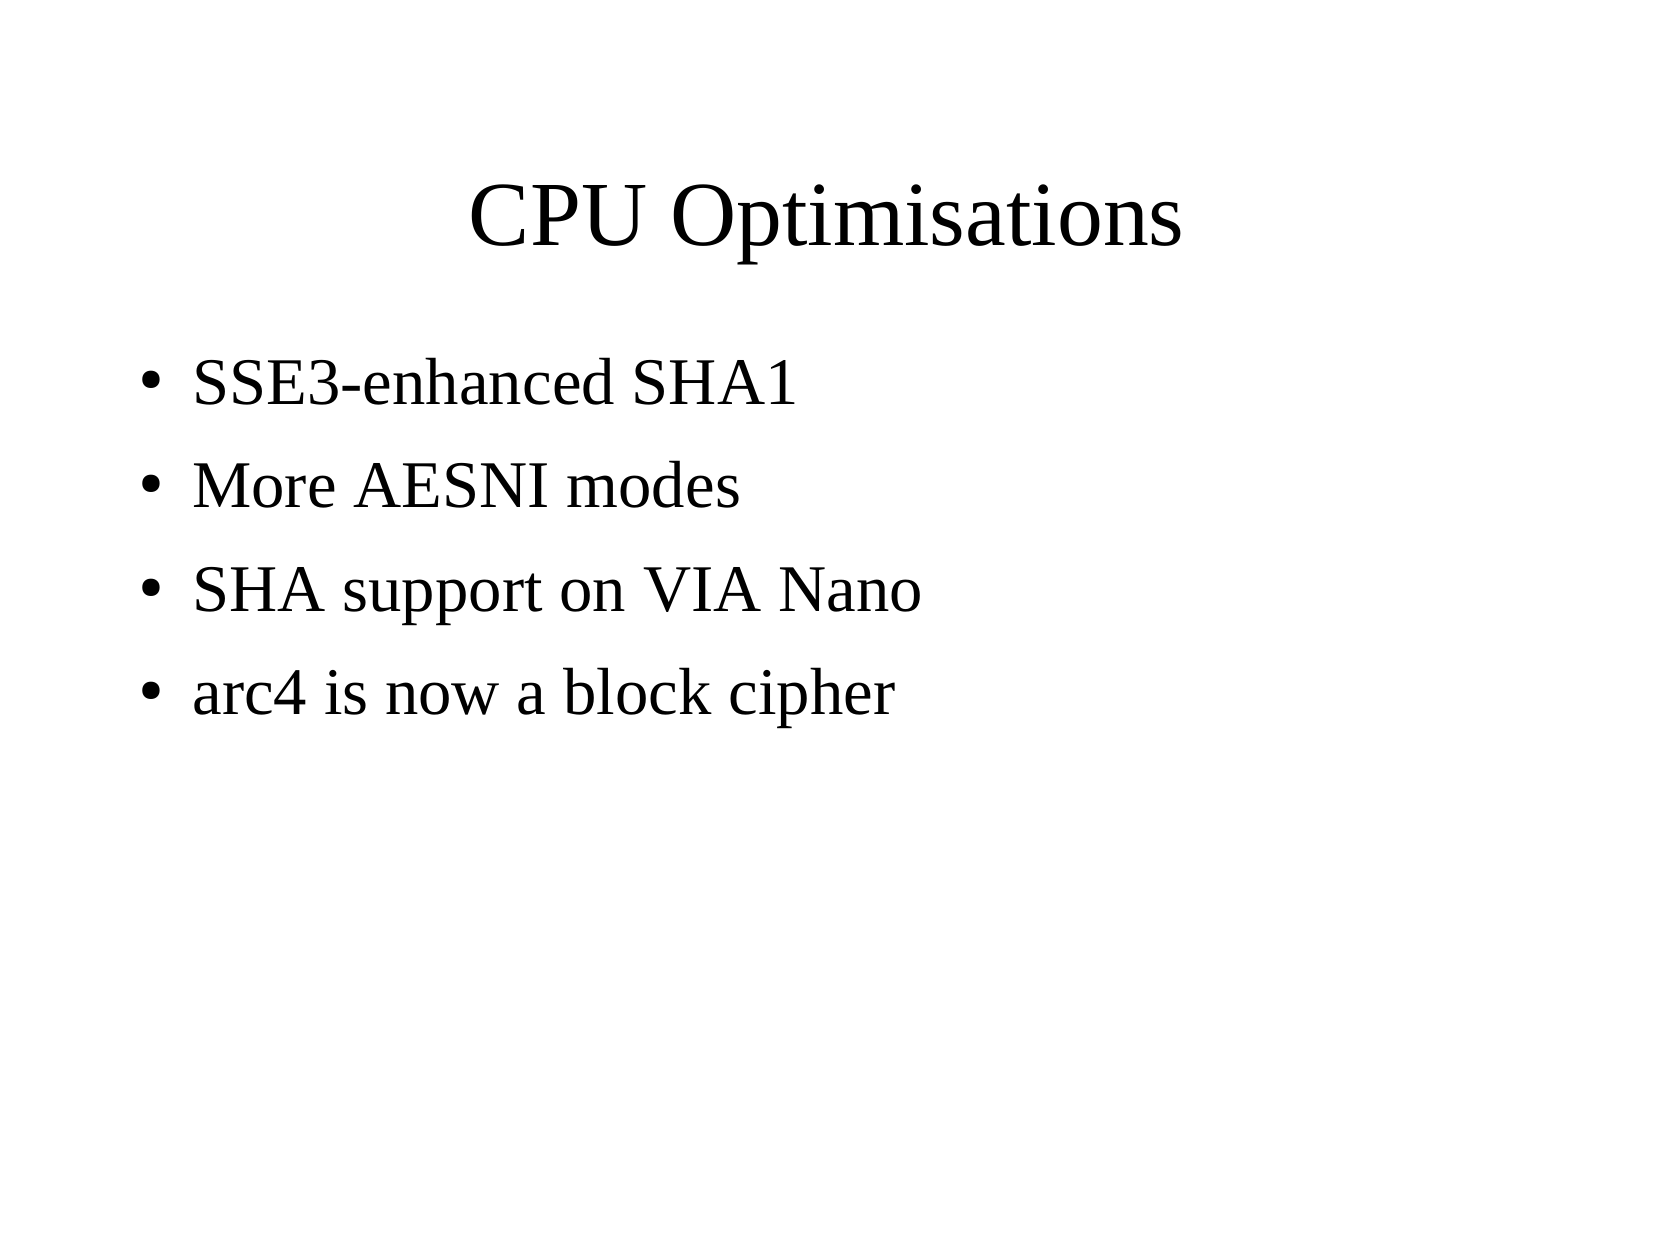

# CPU Optimisations
SSE3-enhanced SHA1
More AESNI modes
SHA support on VIA Nano
arc4 is now a block cipher